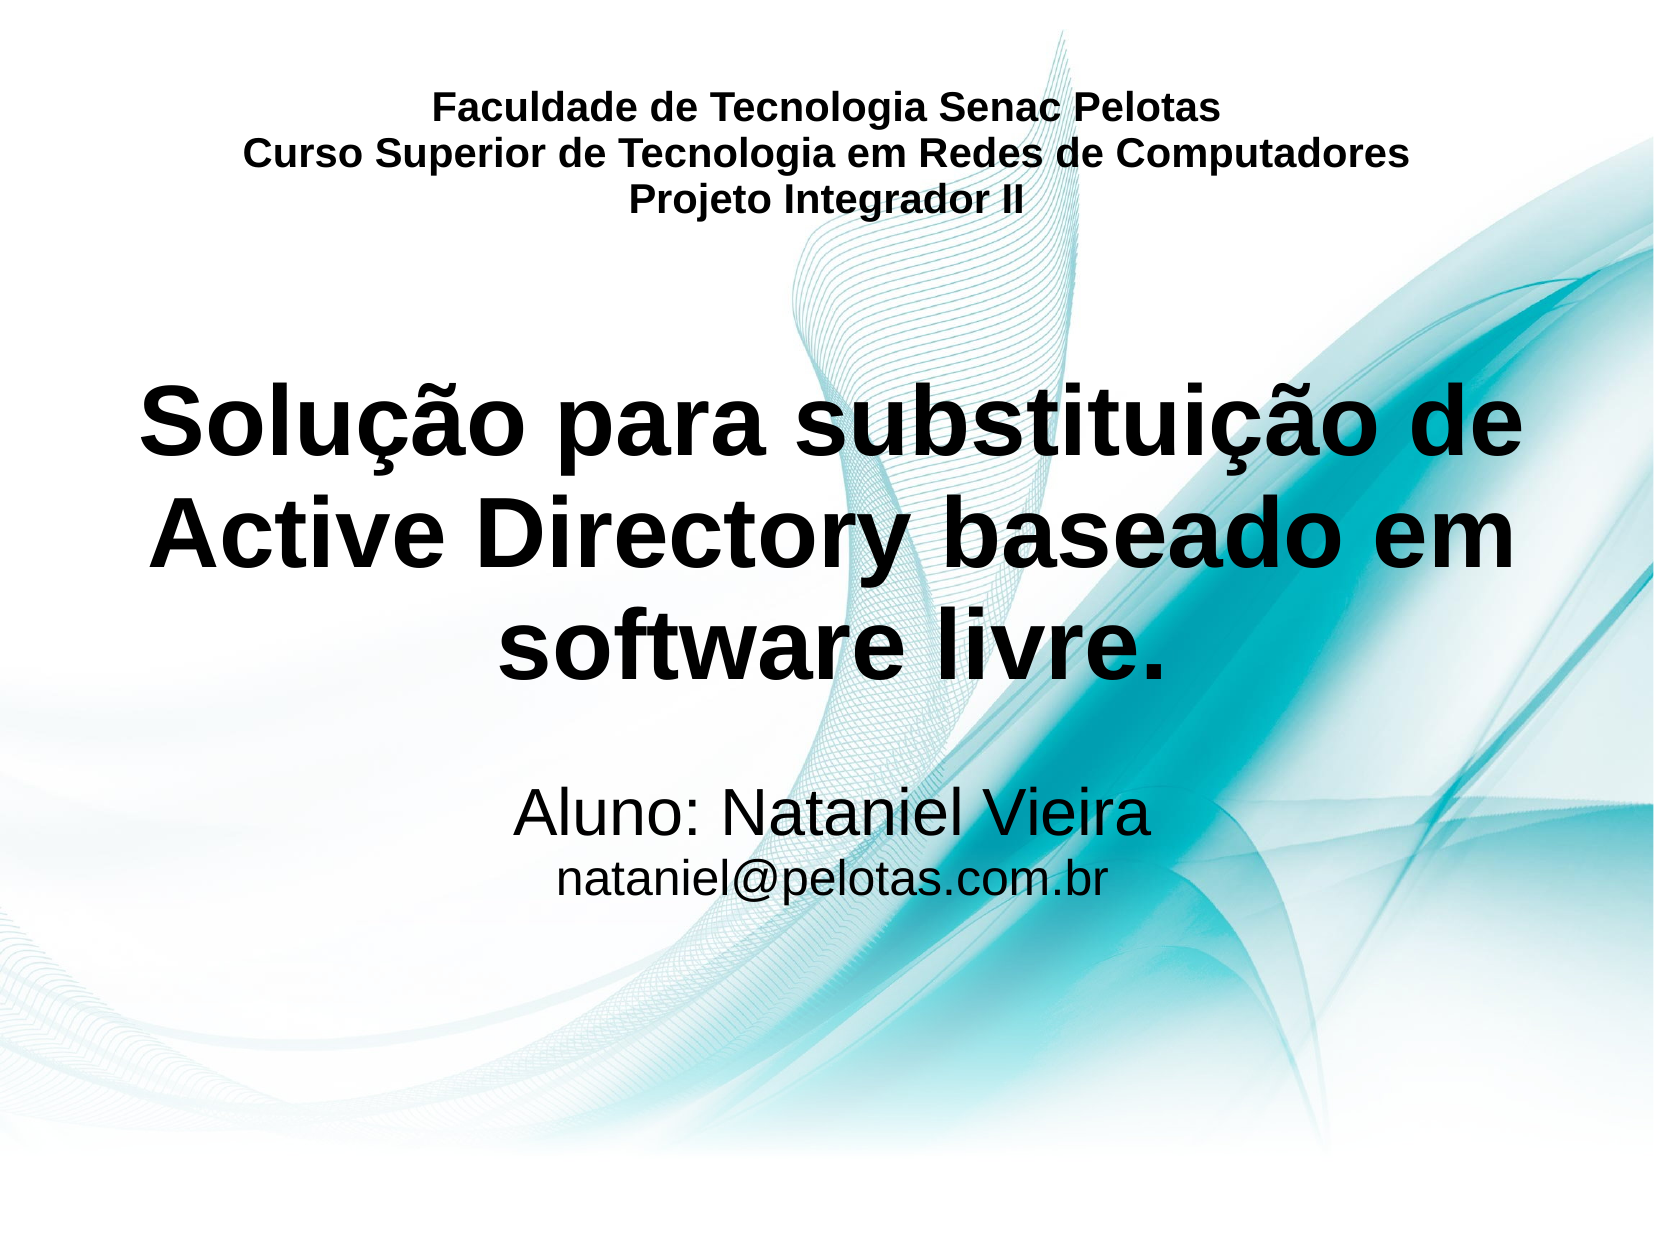

# Faculdade de Tecnologia Senac Pelotas Curso Superior de Tecnologia em Redes de Computadores Projeto Integrador II
Solução para substituição de Active Directory baseado em software livre.
Aluno: Nataniel Vieira
nataniel@pelotas.com.br